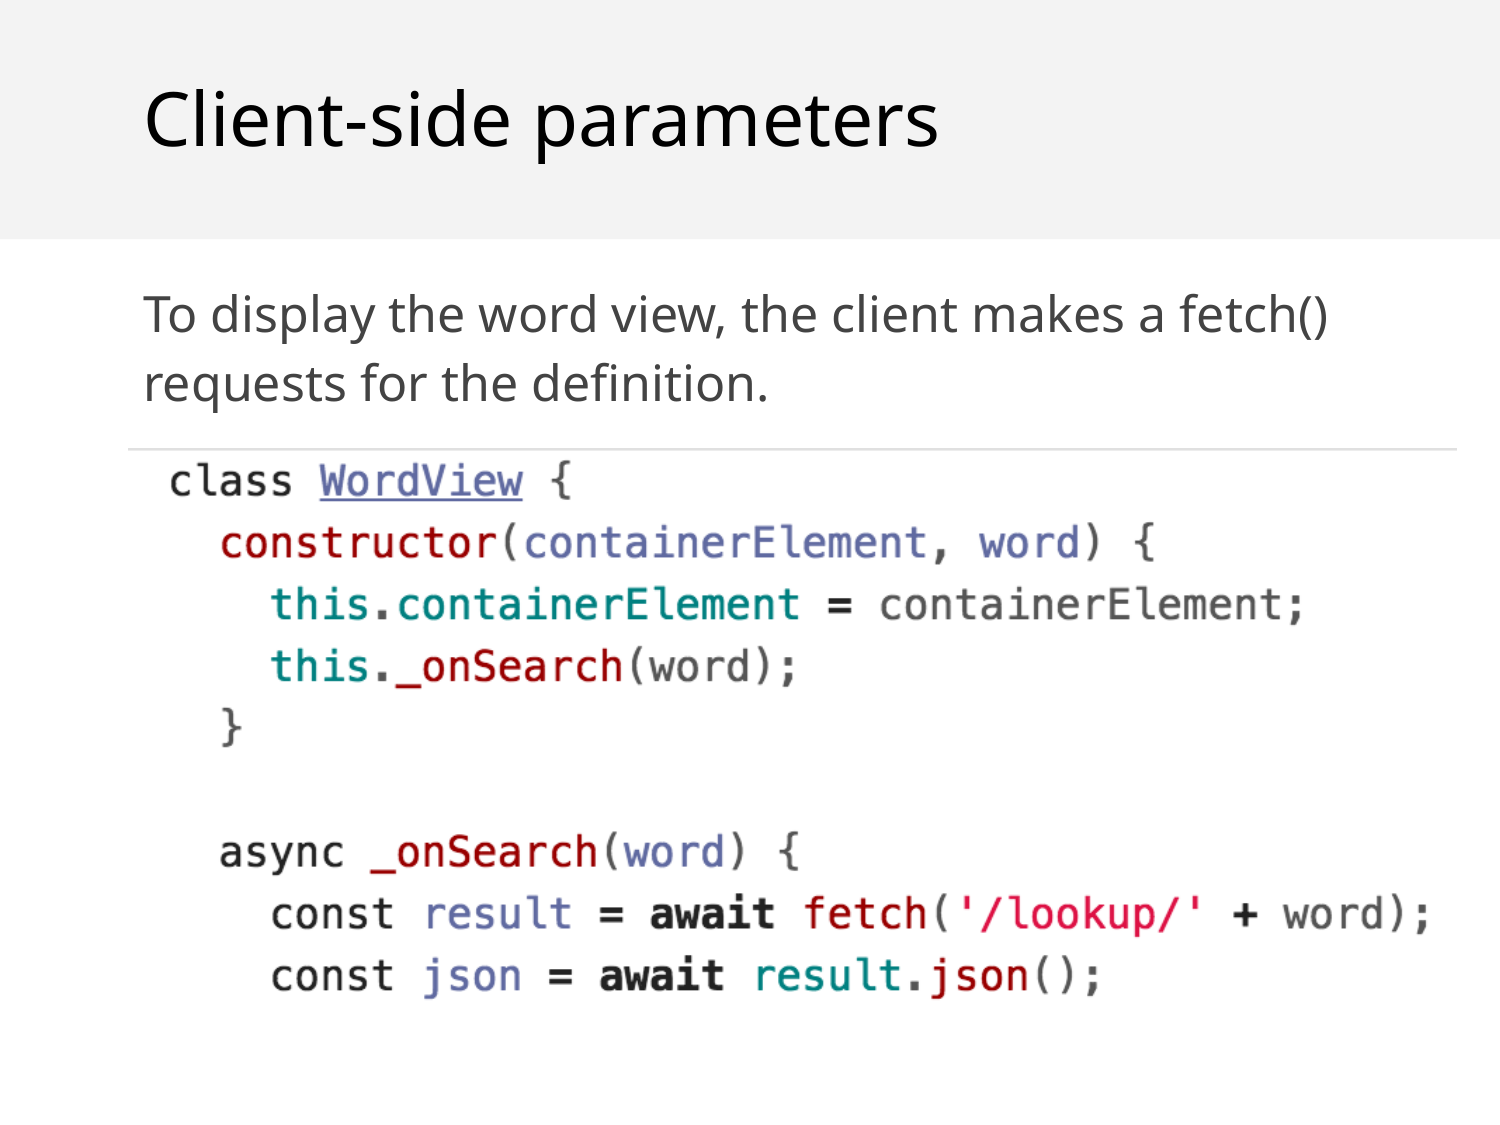

# Client-side parameters
To display the word view, the client makes a fetch() requests for the definition.